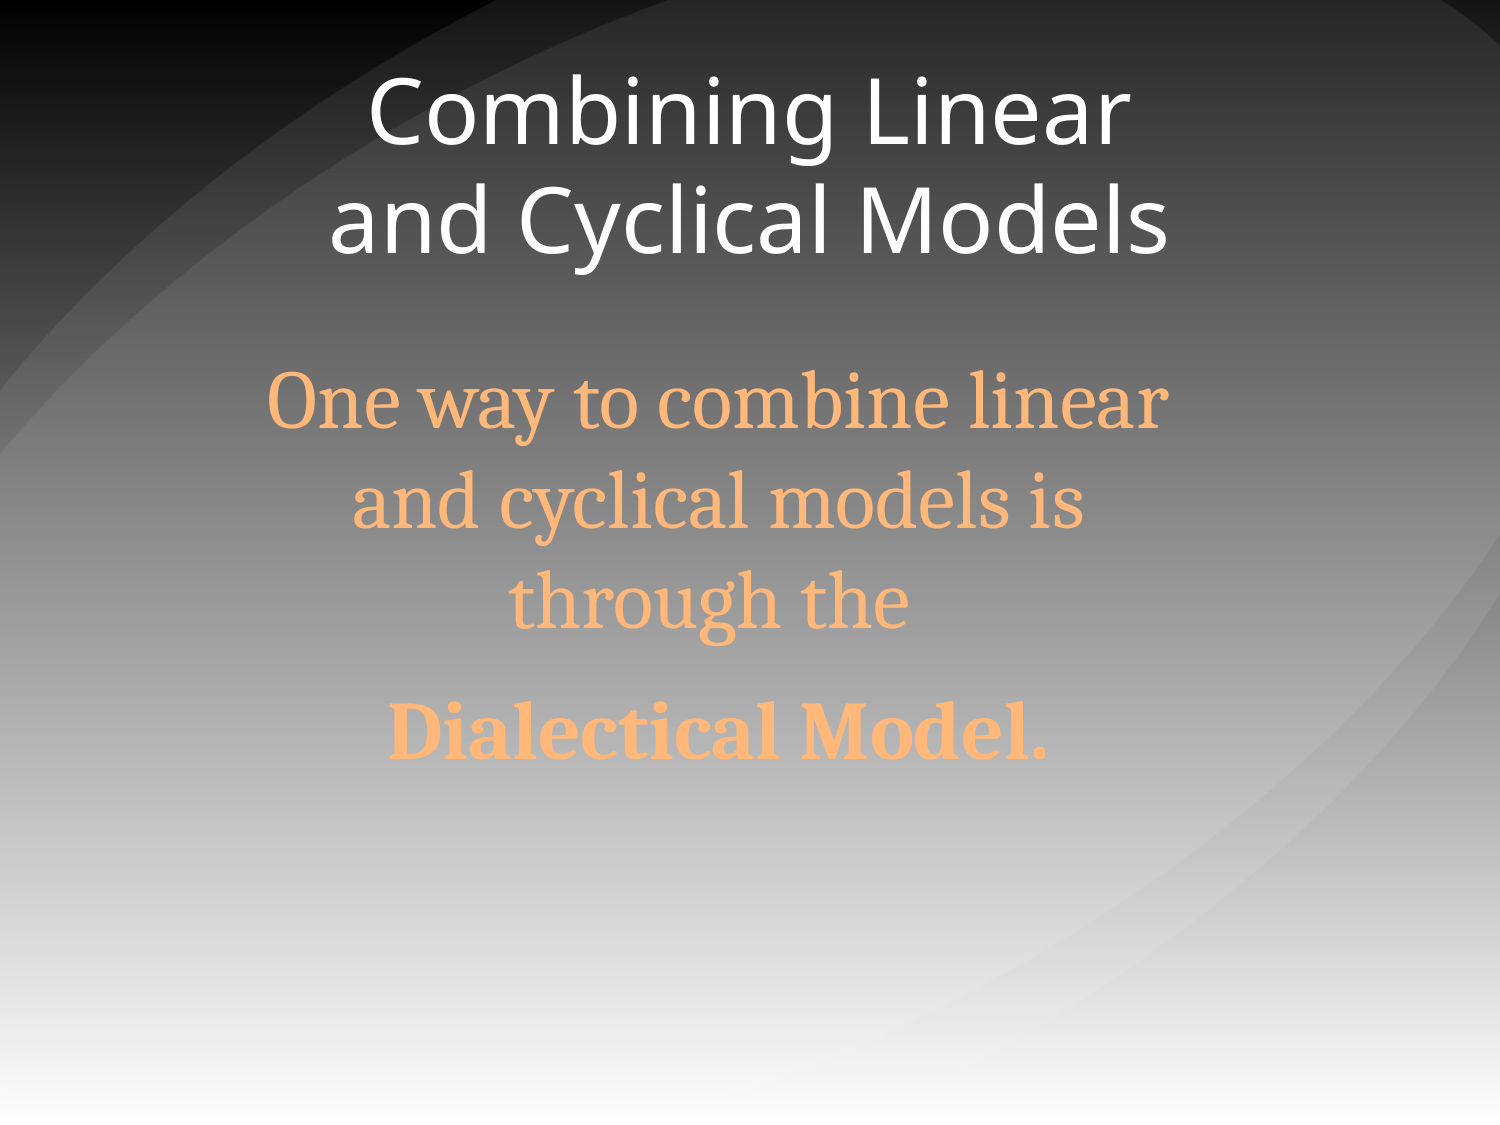

# Combining Linear and Cyclical Models
One way to combine linear and cyclical models is through the
Dialectical Model.